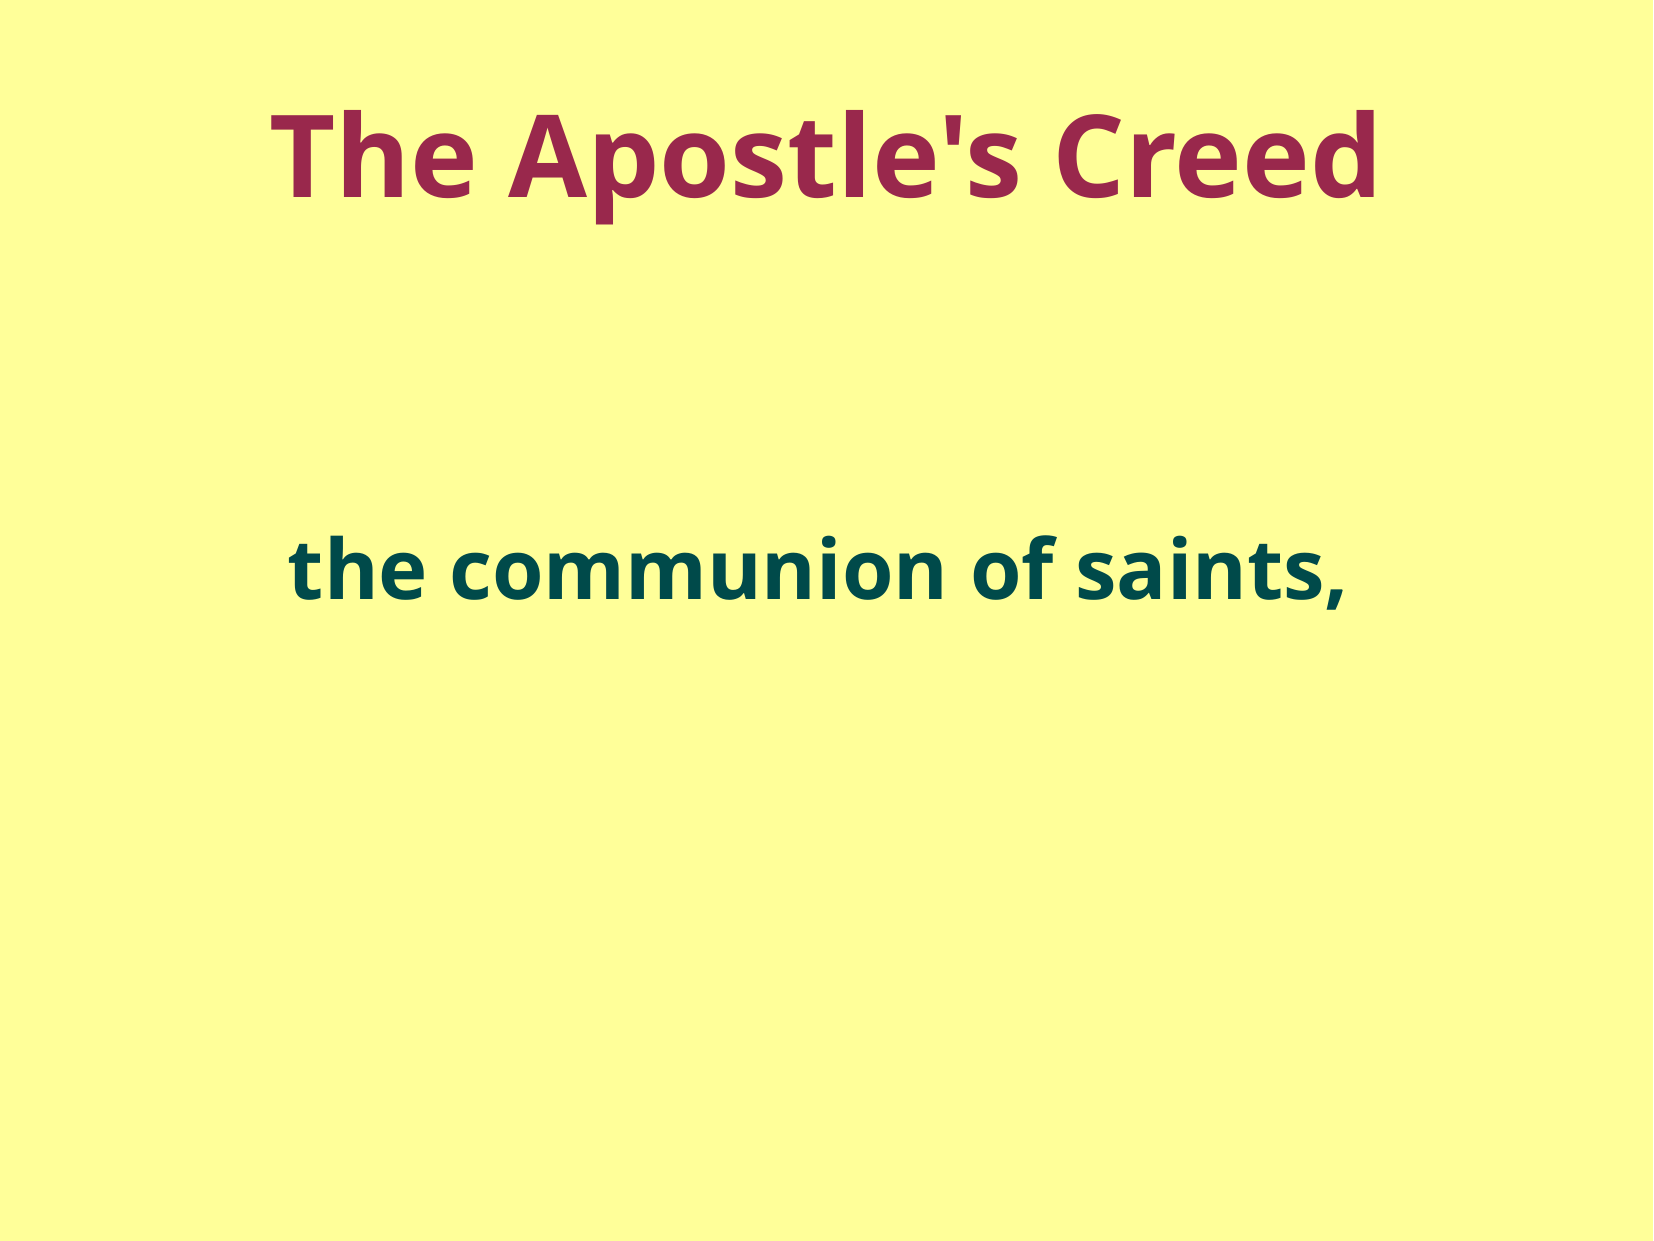

# The Apostle's Creed
the communion of saints,